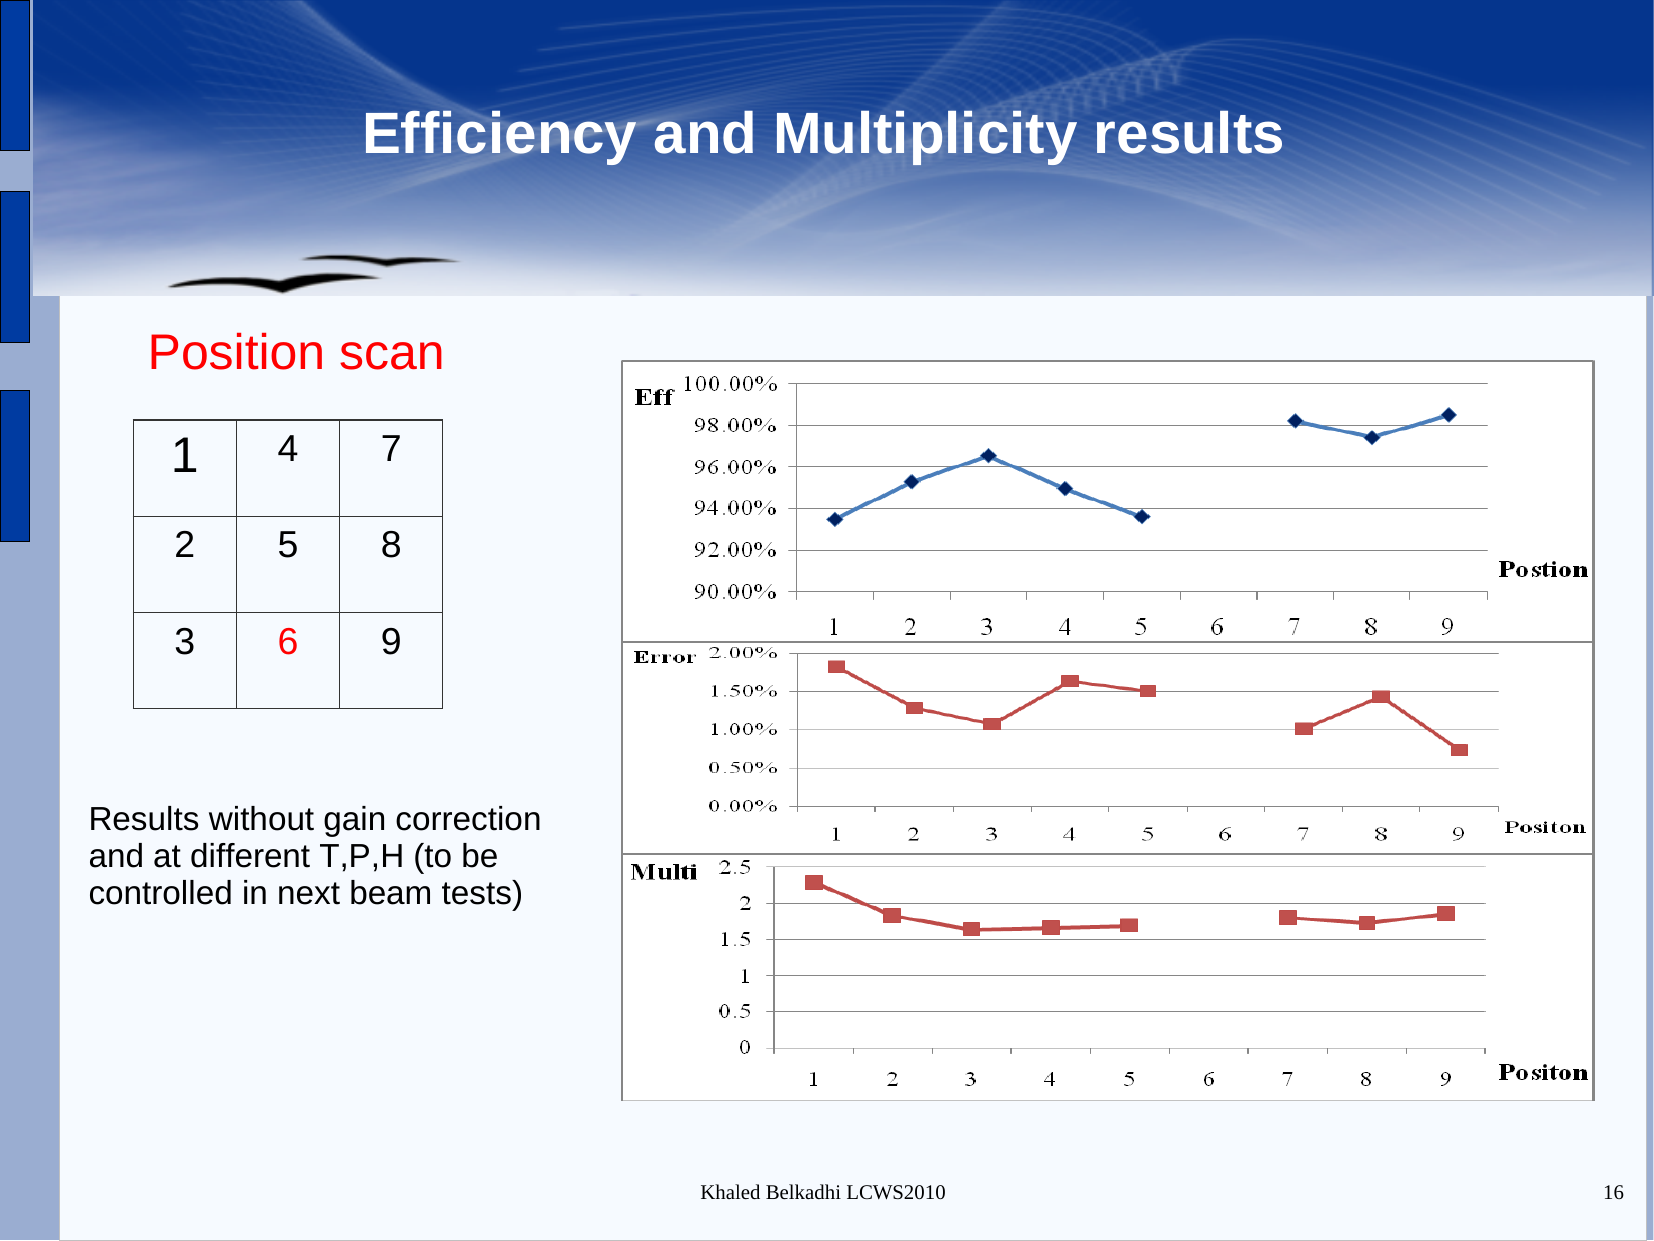

# Efficiency and Multiplicity results
Position scan
| 1 | 4 | 7 |
| --- | --- | --- |
| 2 | 5 | 8 |
| 3 | 6 | 9 |
Results without gain correction
and at different T,P,H (to be controlled in next beam tests)
Khaled Belkadhi LCWS2010